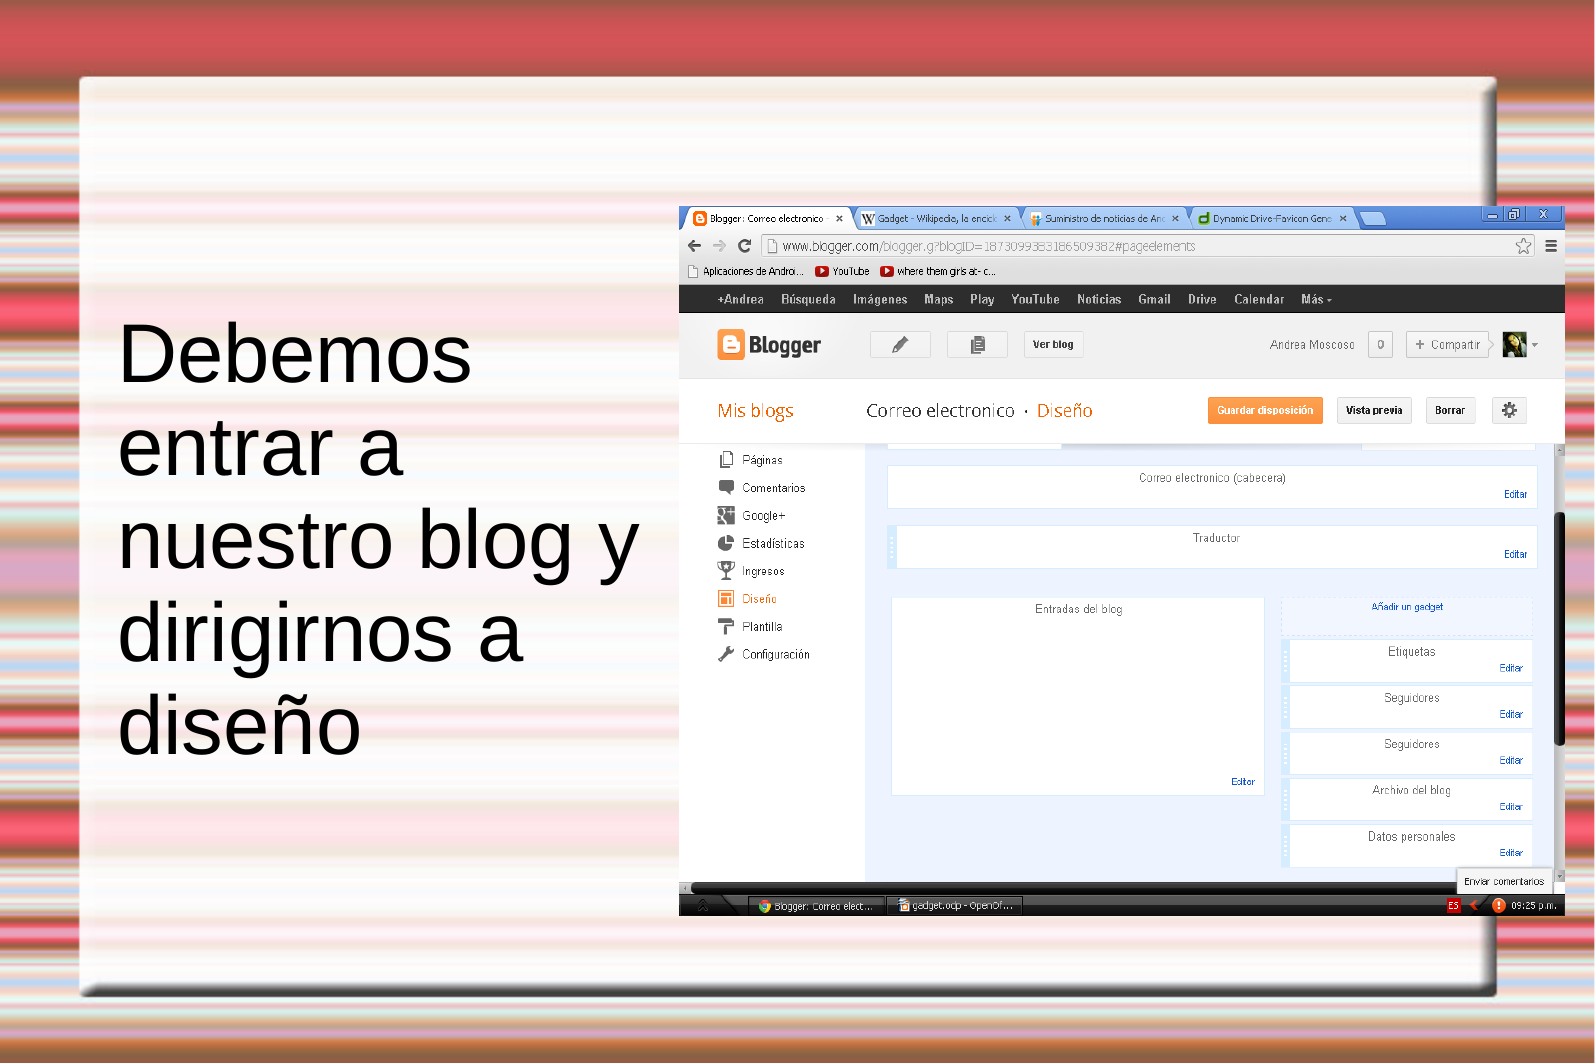

# Debemos entrar a nuestro blog y dirigirnos a diseño